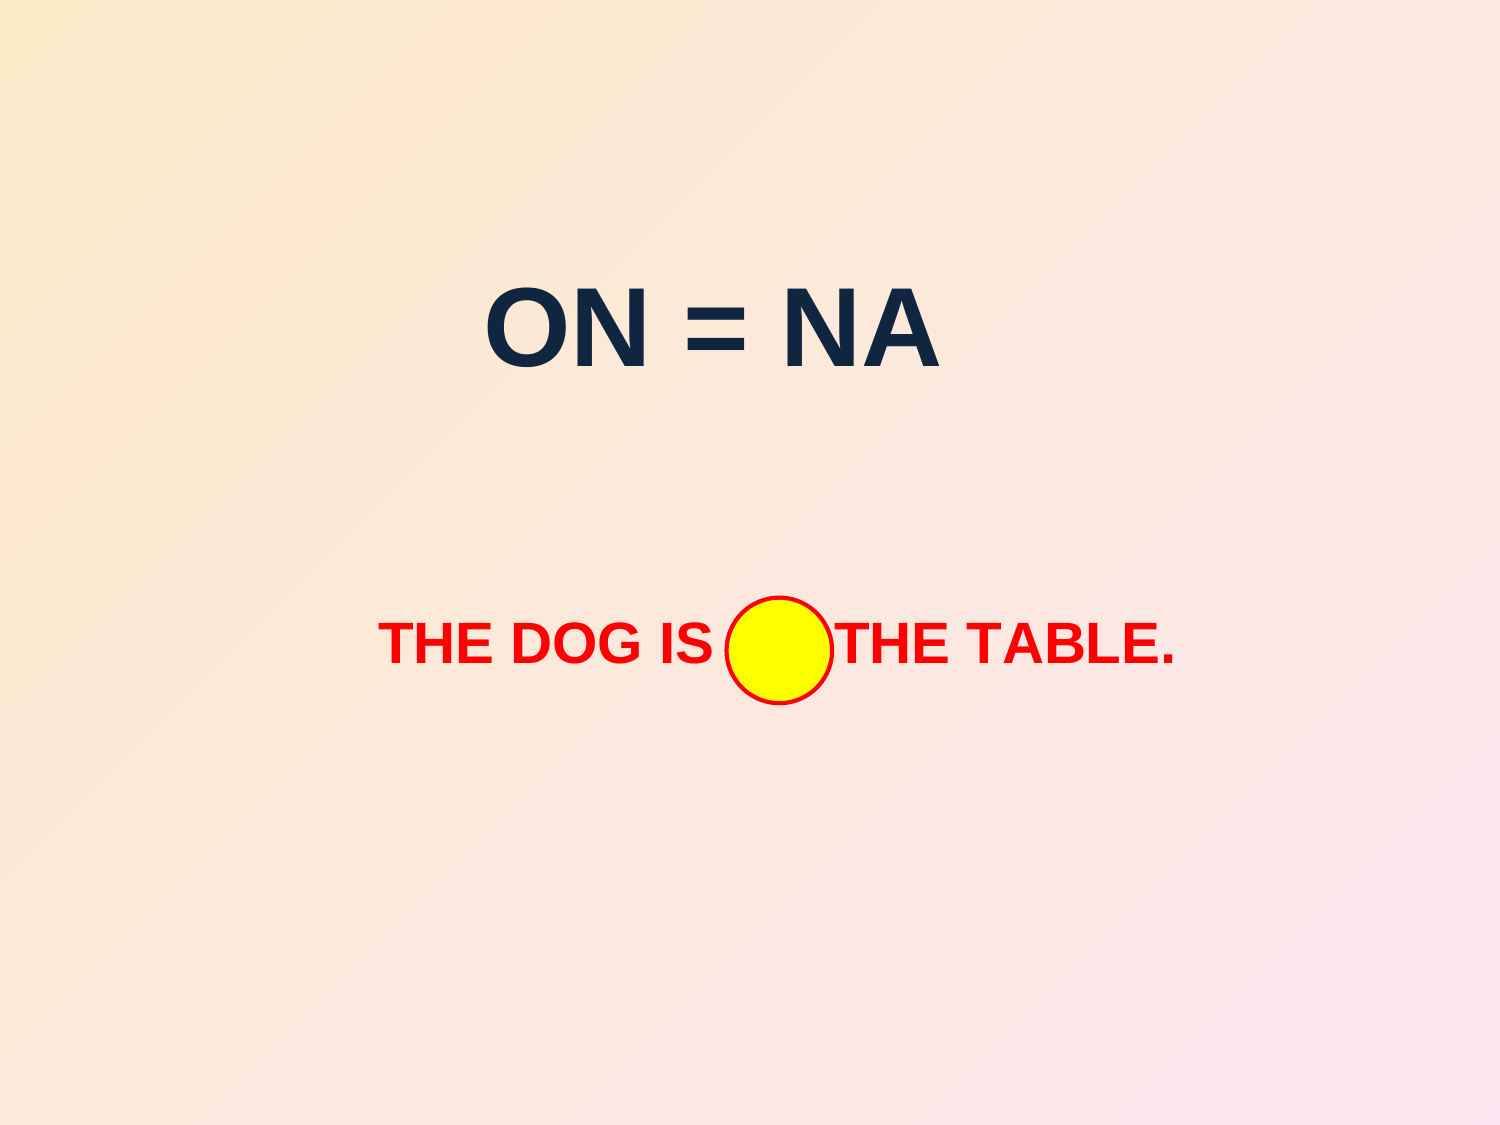

ON = NA
THE DOG IS ON THE TABLE.